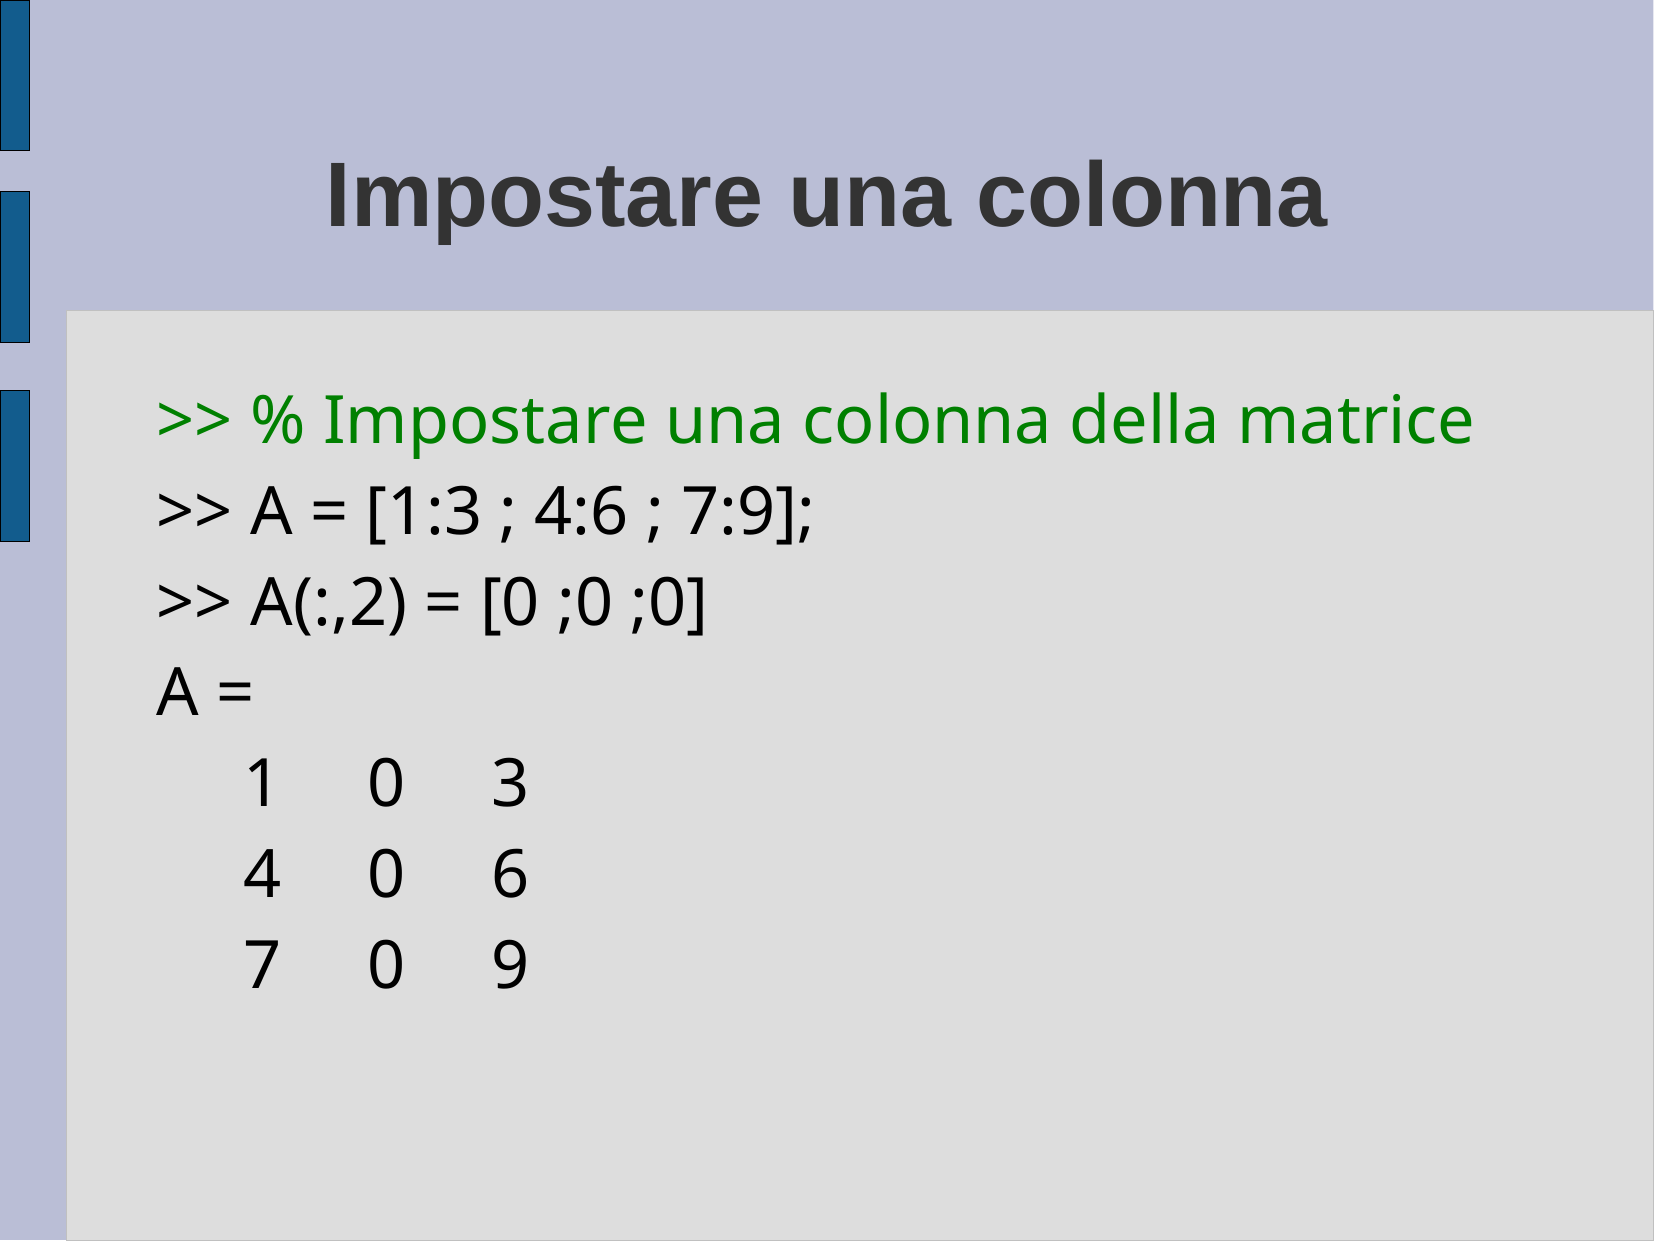

# Impostare una colonna
>> % Impostare una colonna della matrice
>> A = [1:3 ; 4:6 ; 7:9];
>> A(:,2) = [0 ;0 ;0]
A =
 1 0 3
 4 0 6
 7 0 9